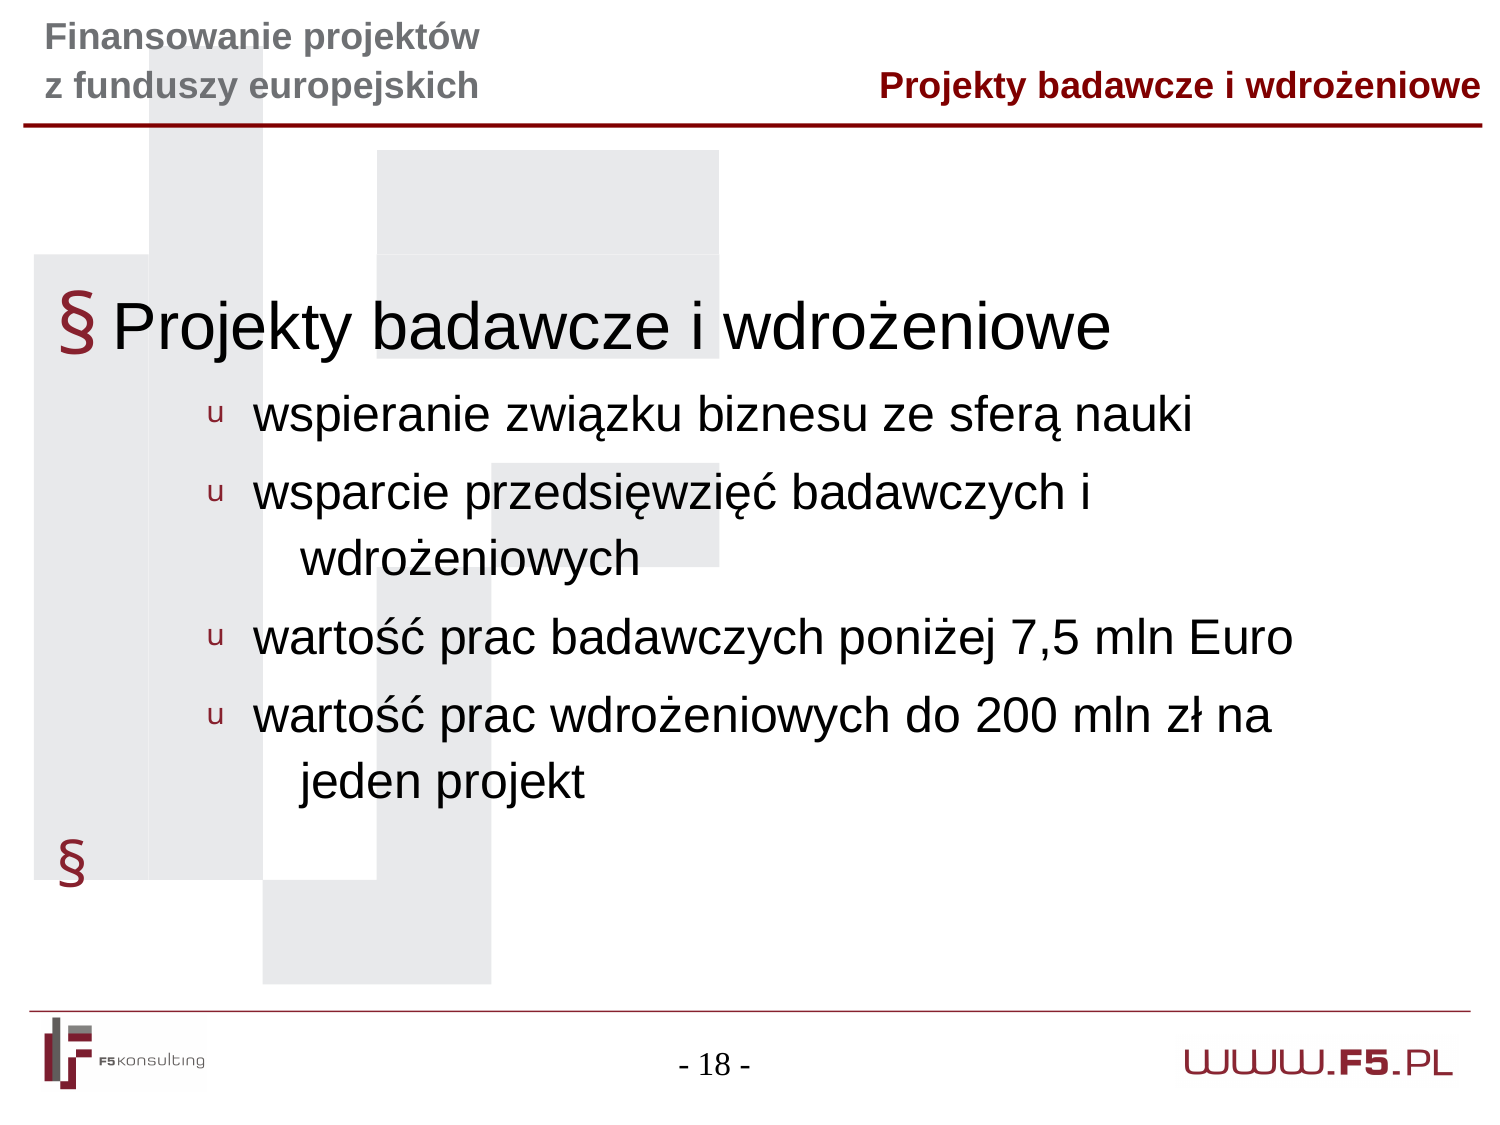

Finansowanie projektów
z funduszy europejskich Projekty badawcze i wdrożeniowe
# Projekty badawcze i wdrożeniowe
wspieranie związku biznesu ze sferą nauki
wsparcie przedsięwzięć badawczych i wdrożeniowych
wartość prac badawczych poniżej 7,5 mln Euro
wartość prac wdrożeniowych do 200 mln zł na jeden projekt